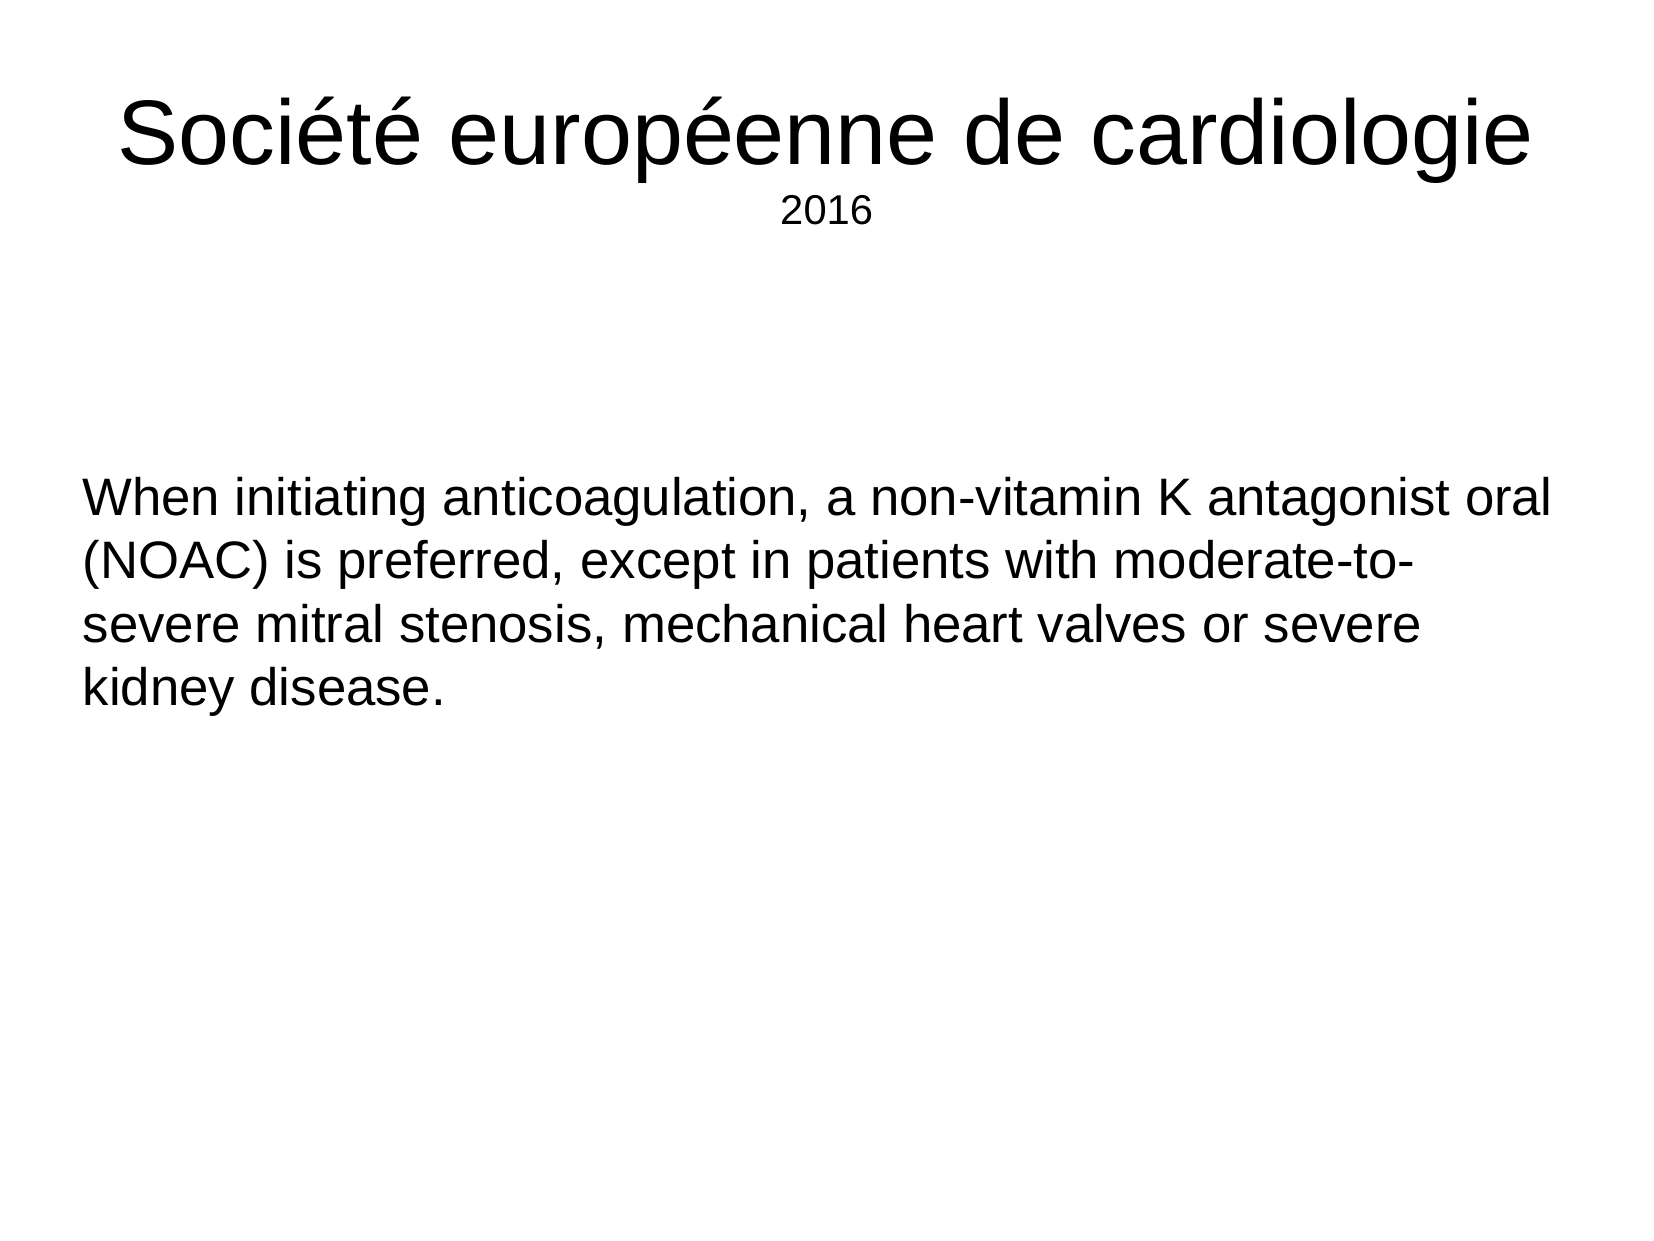

# Société européenne de cardiologie 2016
When initiating anticoagulation, a non-vitamin K antagonist oral (NOAC) is preferred, except in patients with moderate-to-severe mitral stenosis, mechanical heart valves or severe kidney disease.